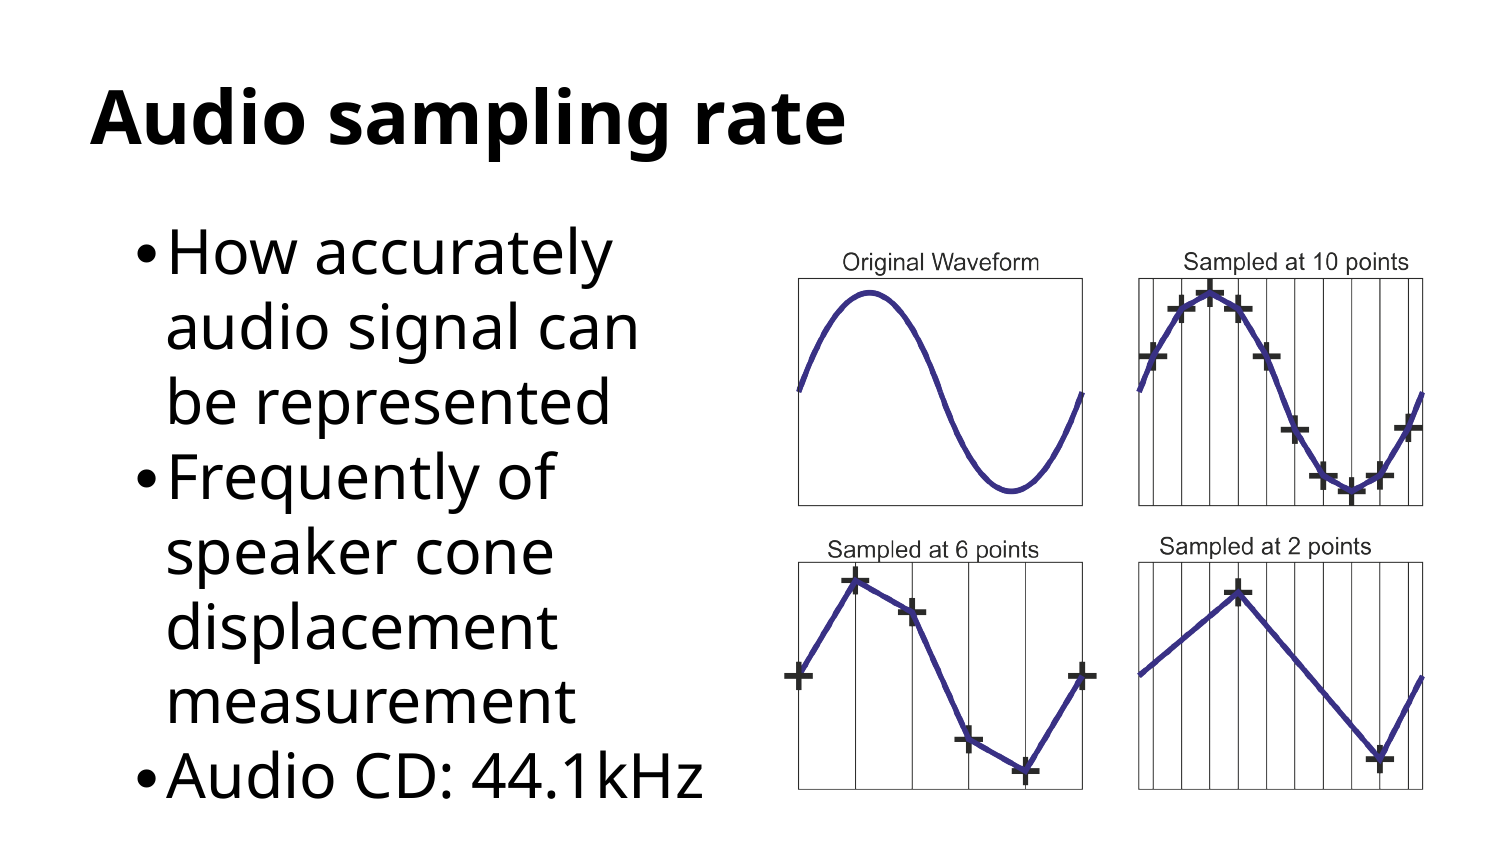

# Audio sampling rate
How accurately audio signal can be represented
Frequently of speaker cone displacement measurement
Audio CD: 44.1kHz